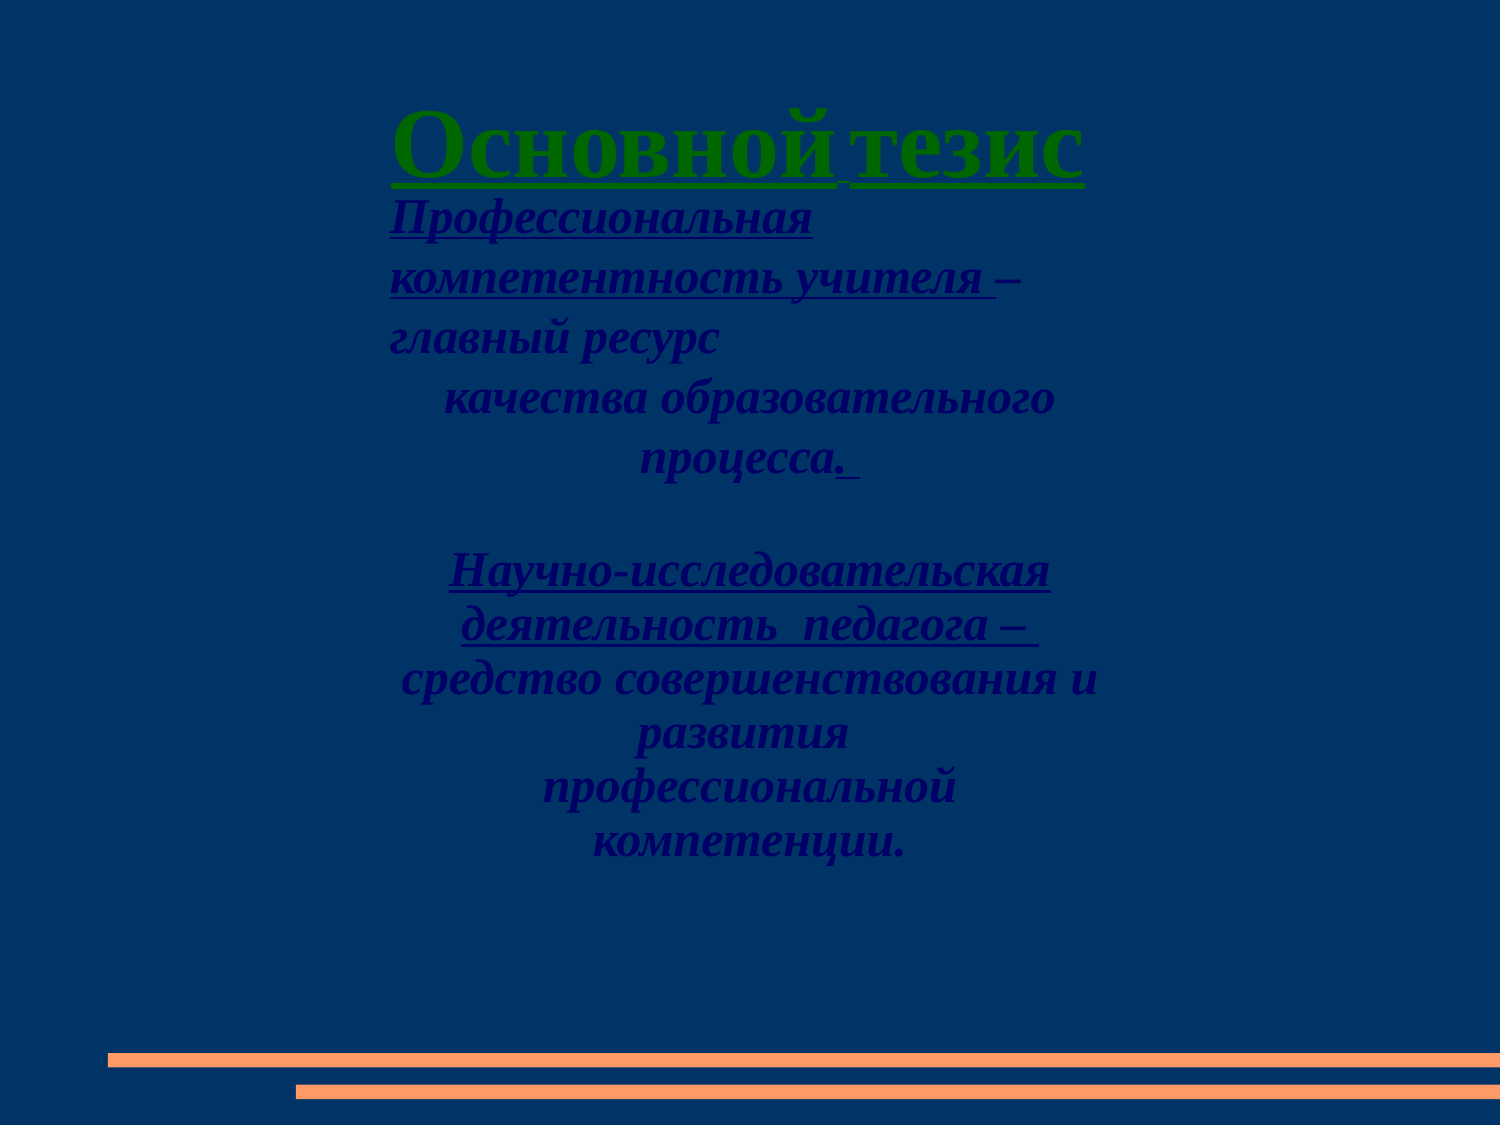

Основной тезис
Профессиональная компетентность учителя – главный ресурс
качества образовательного процесса.
Научно-исследовательская деятельность педагога –
средство совершенствования и развития
профессиональной компетенции.